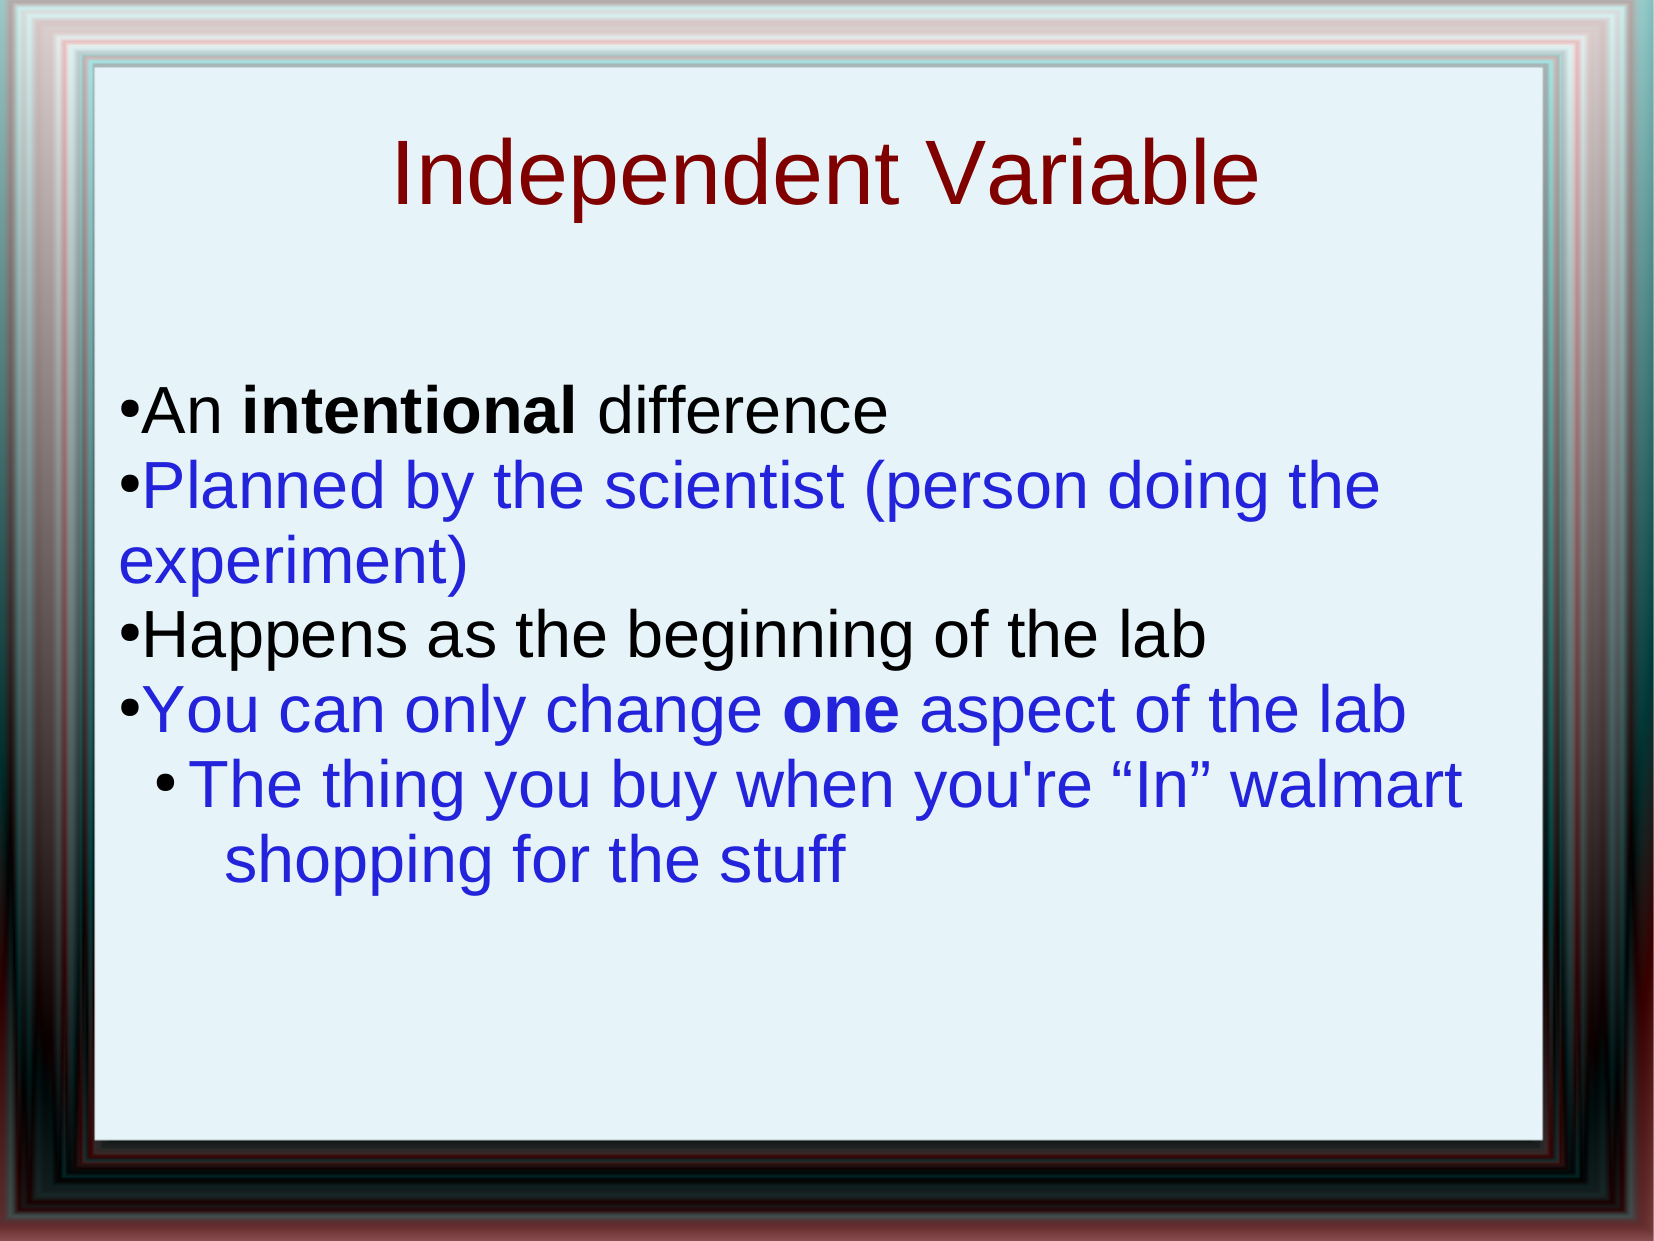

# Independent Variable
An intentional difference
Planned by the scientist (person doing the experiment)
Happens as the beginning of the lab
You can only change one aspect of the lab
The thing you buy when you're “In” walmart shopping for the stuff